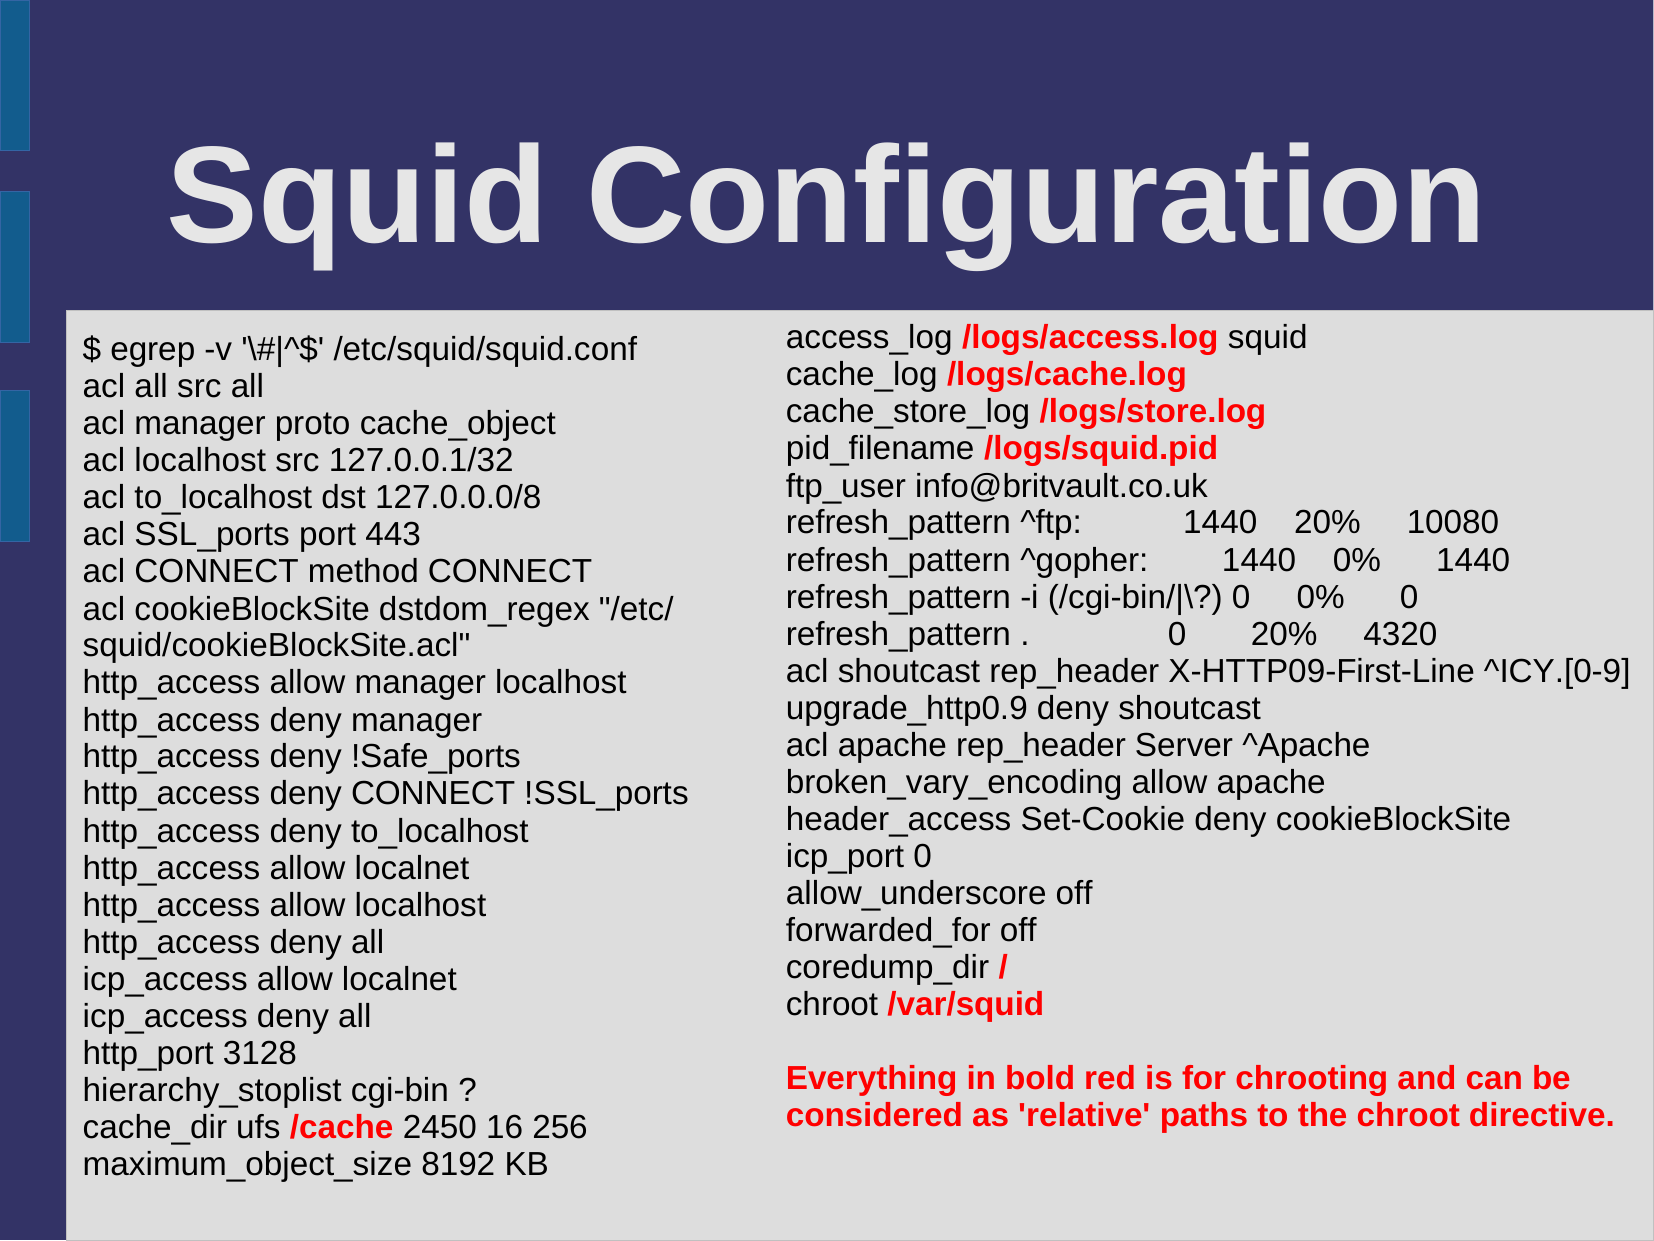

# Squid Configuration
access_log /logs/access.log squid
cache_log /logs/cache.log
cache_store_log /logs/store.log
pid_filename /logs/squid.pid
ftp_user info@britvault.co.uk
refresh_pattern ^ftp: 1440 20% 10080
refresh_pattern ^gopher: 1440 0% 1440
refresh_pattern -i (/cgi-bin/|\?) 0 0% 0
refresh_pattern . 0 20% 4320
acl shoutcast rep_header X-HTTP09-First-Line ^ICY.[0-9]
upgrade_http0.9 deny shoutcast
acl apache rep_header Server ^Apache
broken_vary_encoding allow apache
header_access Set-Cookie deny cookieBlockSite
icp_port 0
allow_underscore off
forwarded_for off
coredump_dir /
chroot /var/squid
Everything in bold red is for chrooting and can be considered as 'relative' paths to the chroot directive.
$ egrep -v '\#|^$' /etc/squid/squid.conf
acl all src all
acl manager proto cache_object
acl localhost src 127.0.0.1/32
acl to_localhost dst 127.0.0.0/8
acl SSL_ports port 443
acl CONNECT method CONNECT
acl cookieBlockSite dstdom_regex "/etc/squid/cookieBlockSite.acl"
http_access allow manager localhost
http_access deny manager
http_access deny !Safe_ports
http_access deny CONNECT !SSL_ports
http_access deny to_localhost
http_access allow localnet
http_access allow localhost
http_access deny all
icp_access allow localnet
icp_access deny all
http_port 3128
hierarchy_stoplist cgi-bin ?
cache_dir ufs /cache 2450 16 256
maximum_object_size 8192 KB